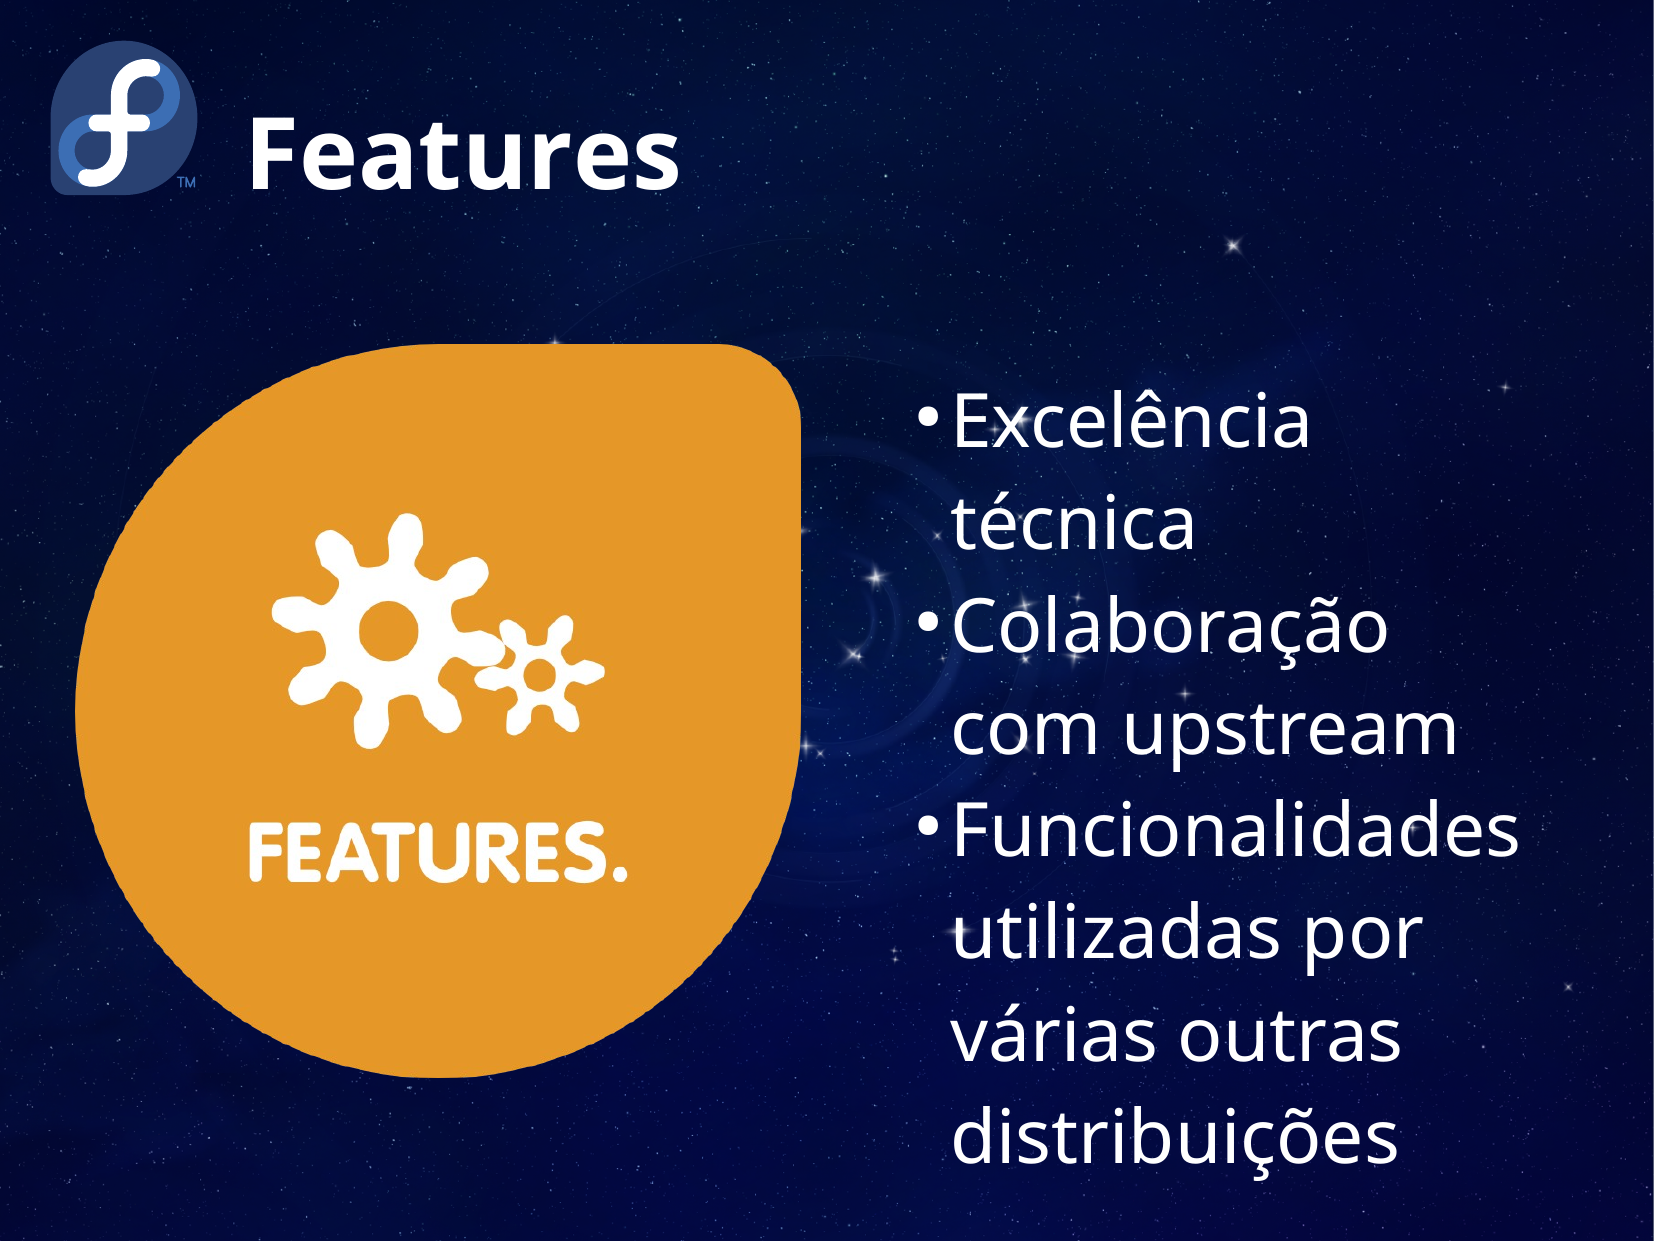

Features
Excelência técnica
Colaboração com upstream
Funcionalidades utilizadas por várias outras distribuições